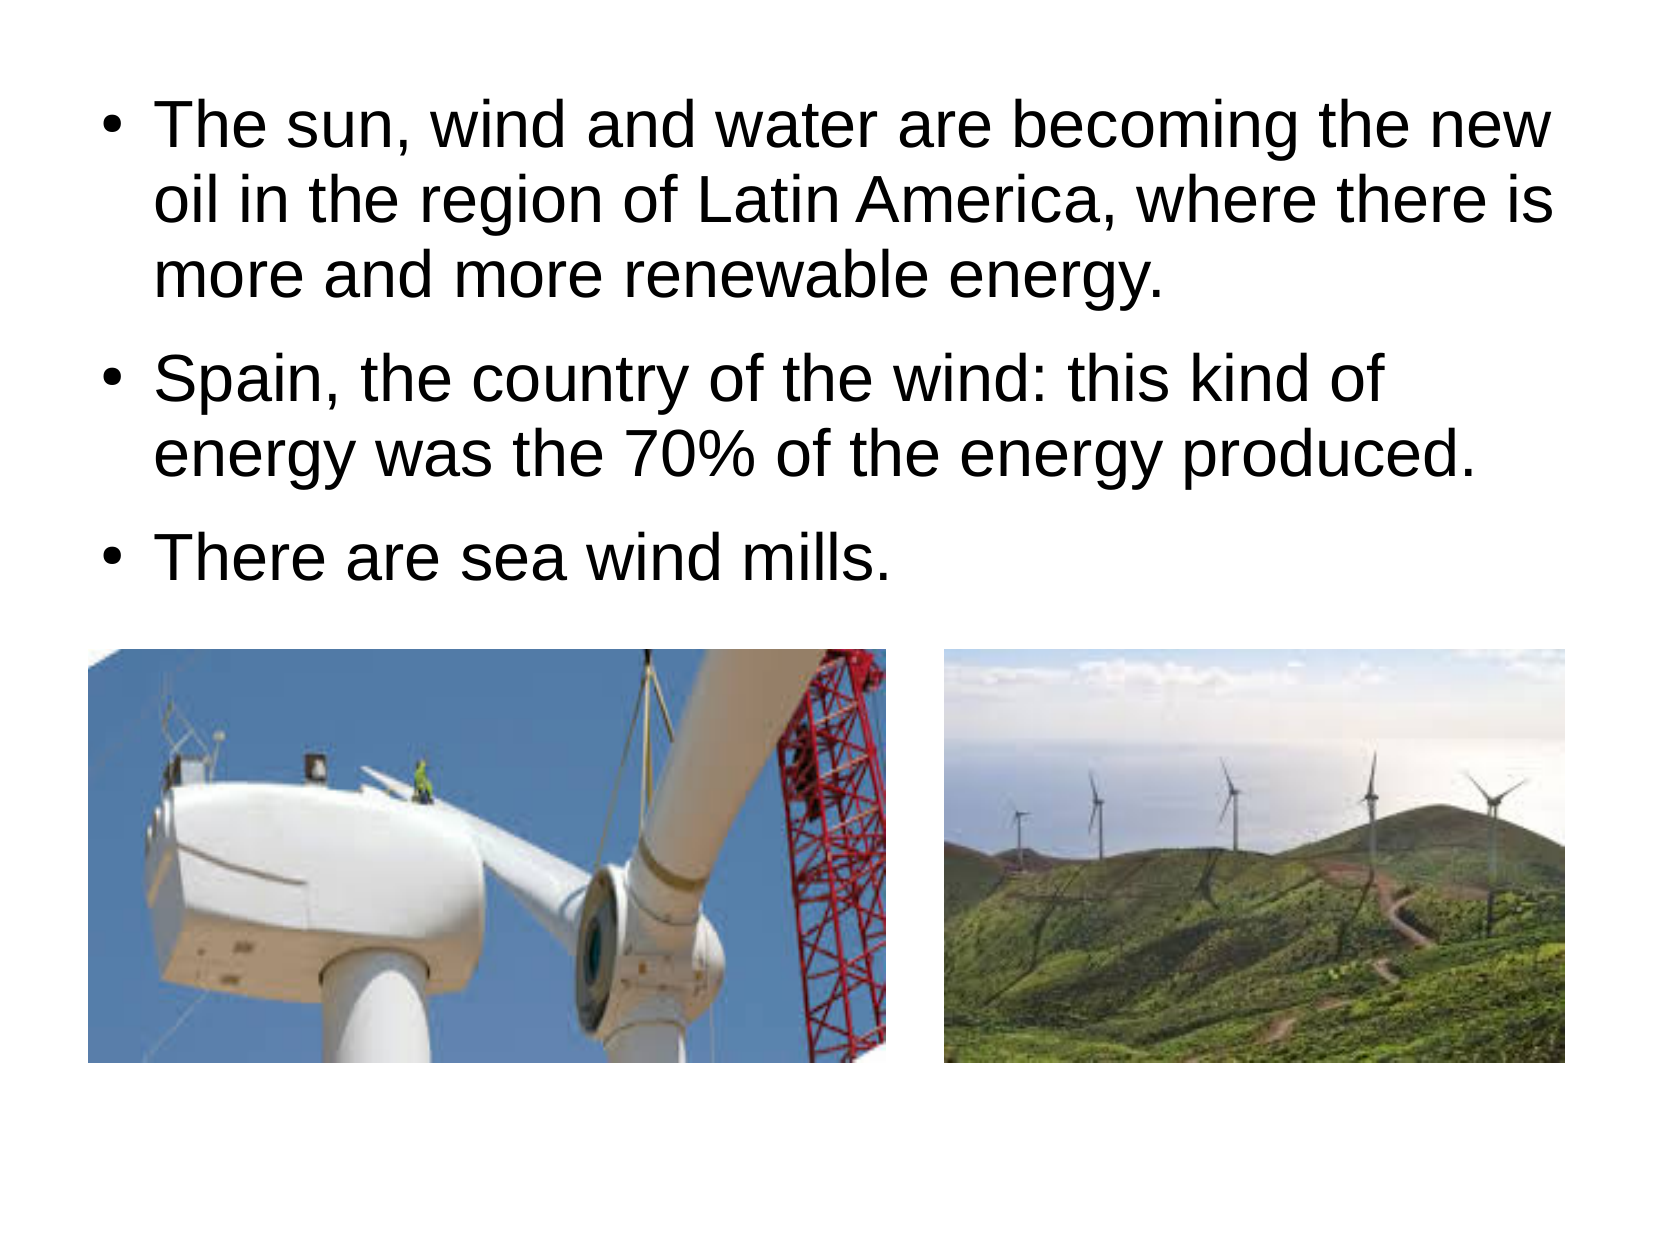

# The sun, wind and water are becoming the new oil in the region of Latin America, where there is more and more renewable energy.
Spain, the country of the wind: this kind of energy was the 70% of the energy produced.
There are sea wind mills.